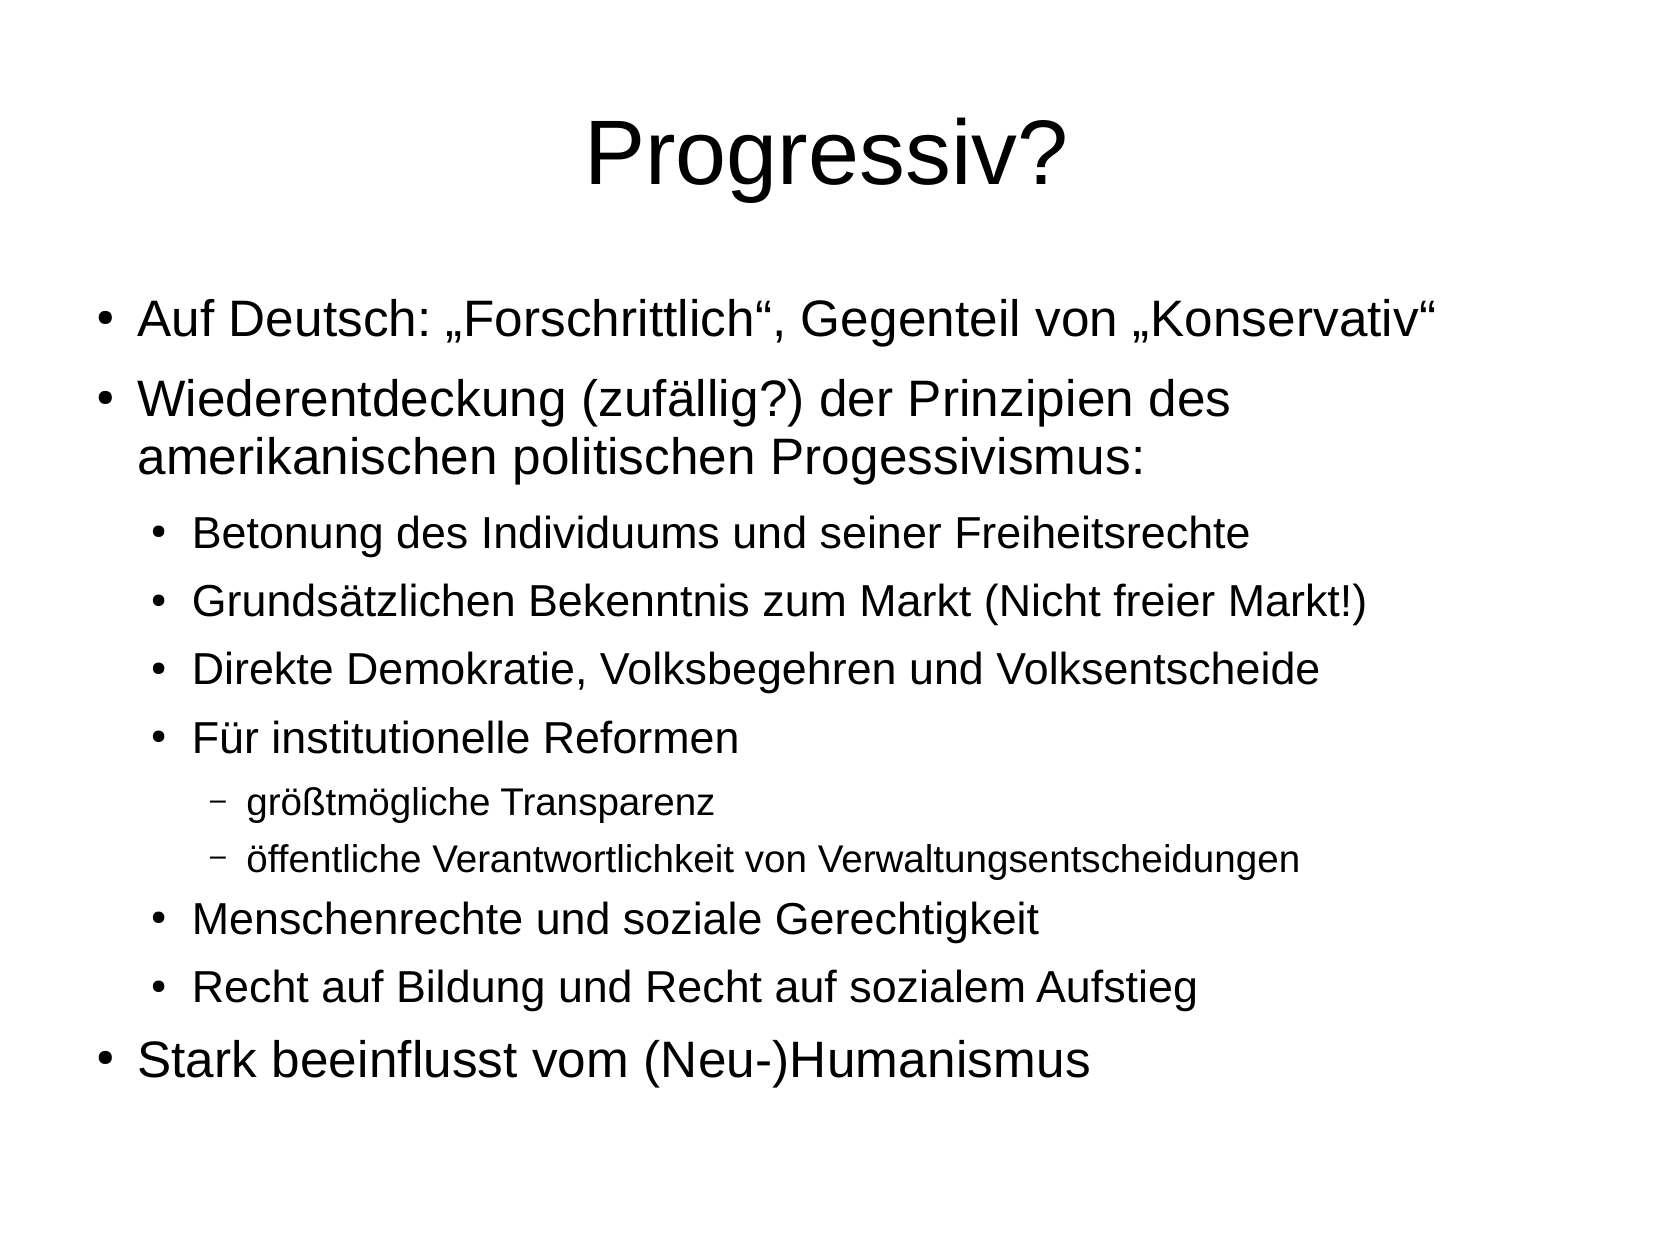

# Progressiv?
Auf Deutsch: „Forschrittlich“, Gegenteil von „Konservativ“
Wiederentdeckung (zufällig?) der Prinzipien des amerikanischen politischen Progessivismus:
Betonung des Individuums und seiner Freiheitsrechte
Grundsätzlichen Bekenntnis zum Markt (Nicht freier Markt!)
Direkte Demokratie, Volksbegehren und Volksentscheide
Für institutionelle Reformen
größtmögliche Transparenz
öffentliche Verantwortlichkeit von Verwaltungsentscheidungen
Menschenrechte und soziale Gerechtigkeit
Recht auf Bildung und Recht auf sozialem Aufstieg
Stark beeinflusst vom (Neu-)Humanismus